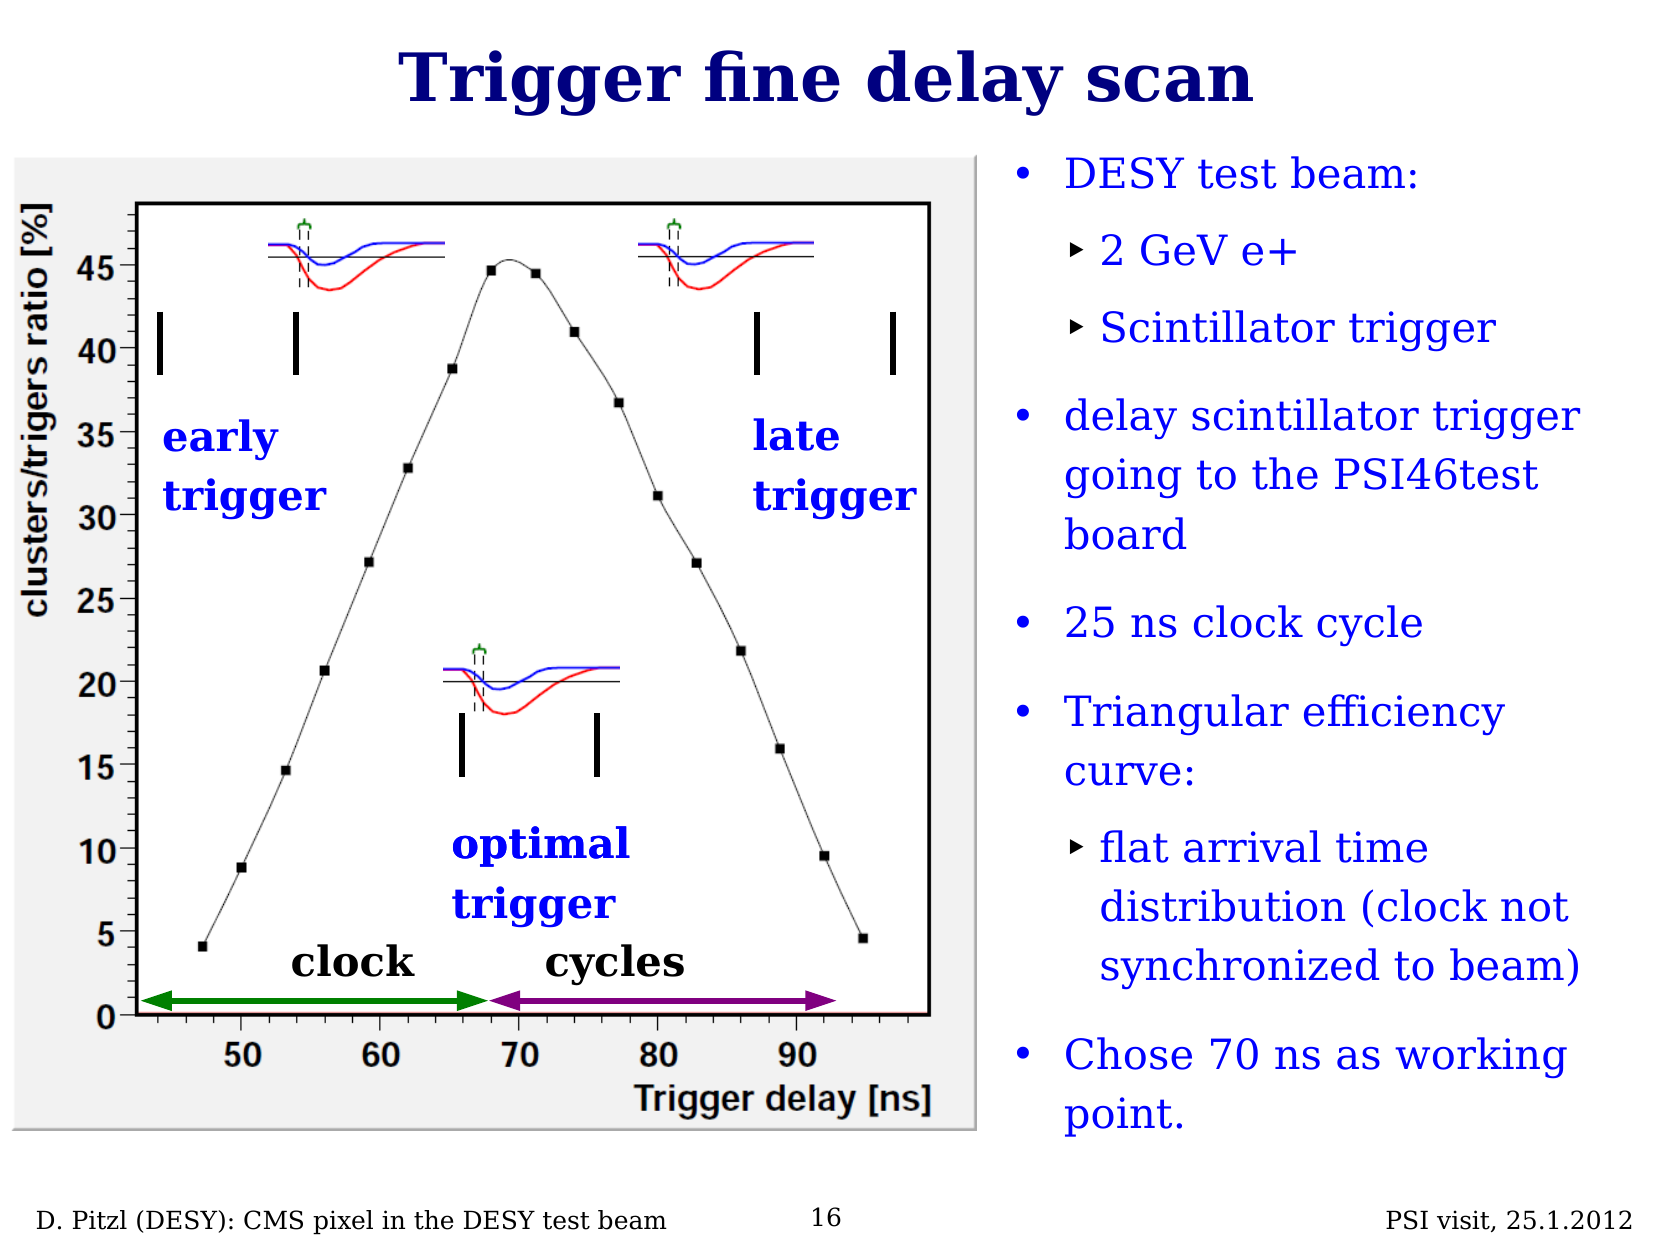

# Trigger fine delay scan
DESY test beam:
2 GeV e+
Scintillator trigger
delay scintillator trigger going to the PSI46test board
25 ns clock cycle
Triangular efficiency curve:
flat arrival time distribution (clock not synchronized to beam)
Chose 70 ns as working point.
late
trigger
early
trigger
optimal
trigger
optimal
clock
cycles